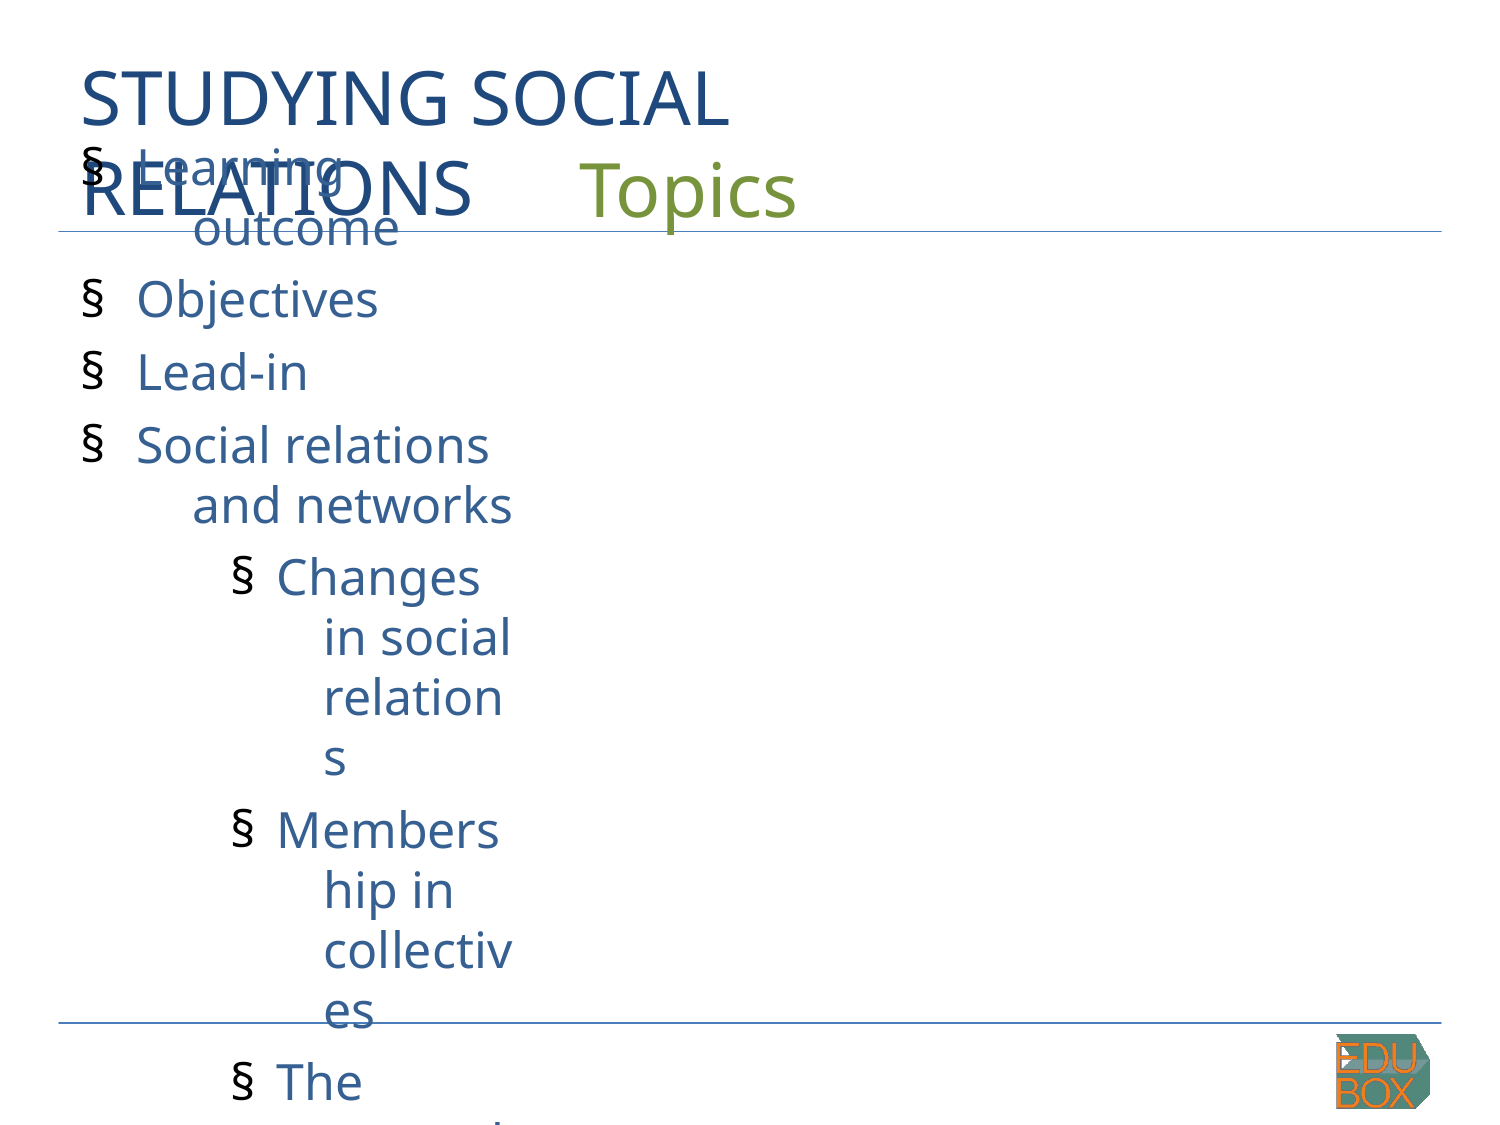

# STUDYING SOCIAL RELATIONS
Learning outcome
Objectives
Lead-in
Social relations and networks
Changes in social relations
Membership in collectives
The networked individual
Summary and reflection
Home assignment
Sources
Topics